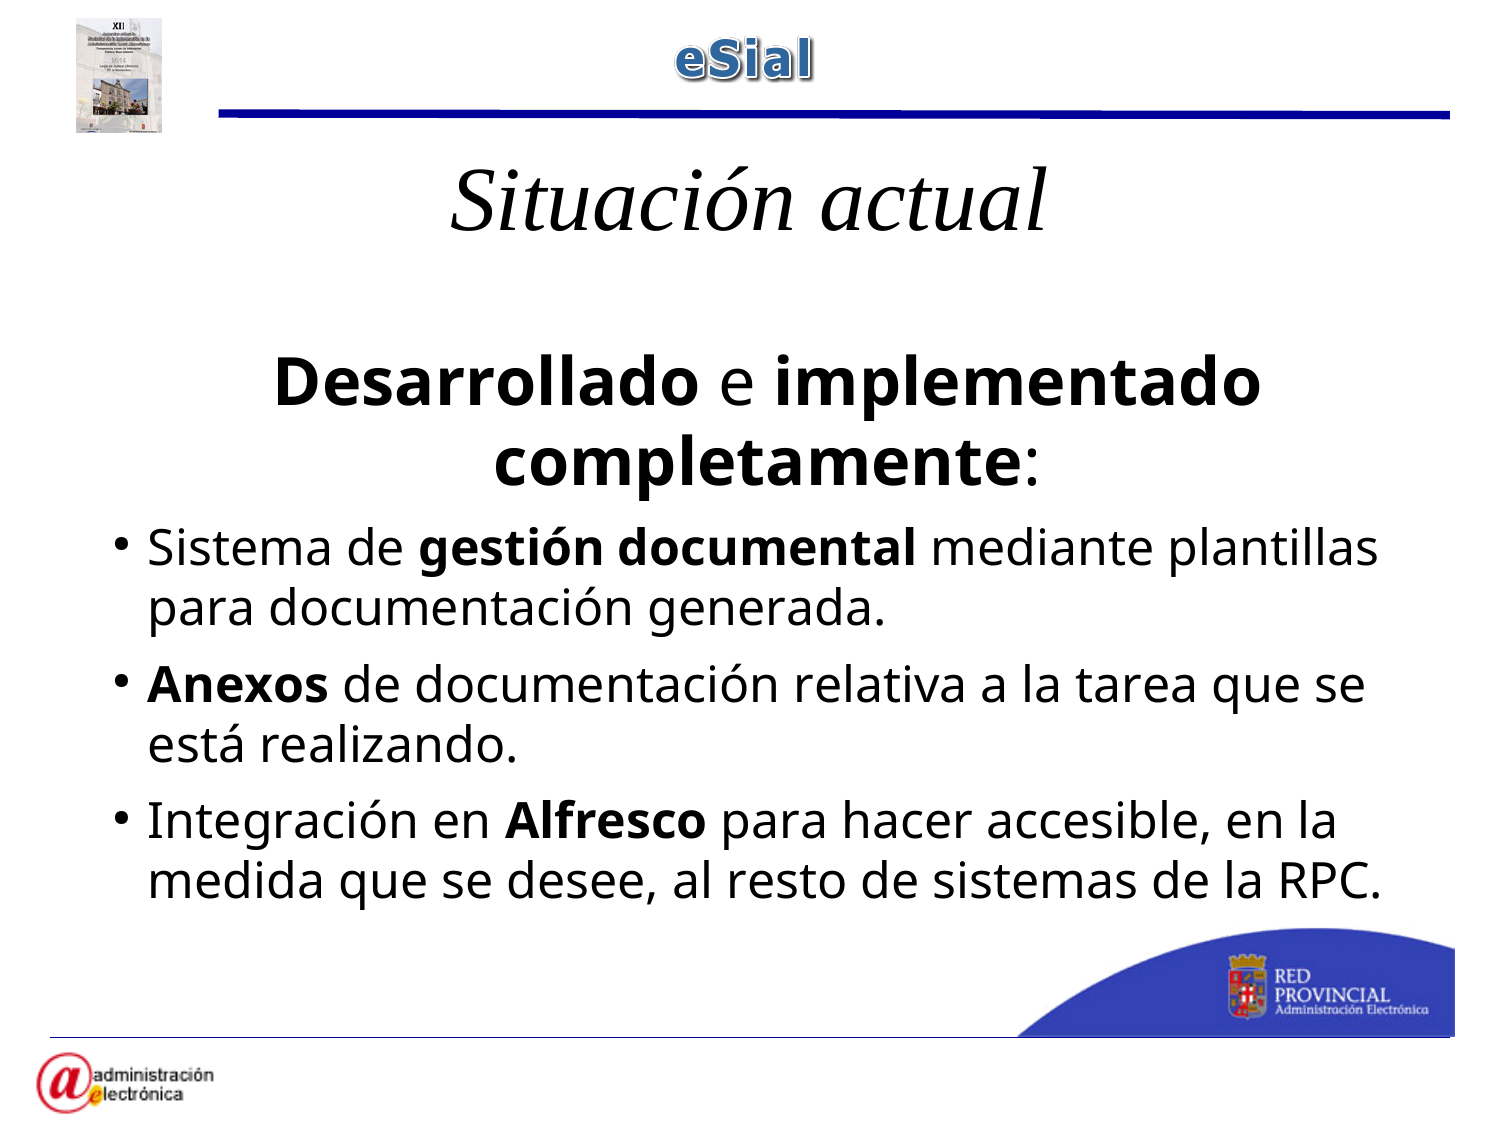

# Situación actual
Desarrollado e implementado completamente:
Sistema de gestión documental mediante plantillas para documentación generada.
Anexos de documentación relativa a la tarea que se está realizando.
Integración en Alfresco para hacer accesible, en la medida que se desee, al resto de sistemas de la RPC.